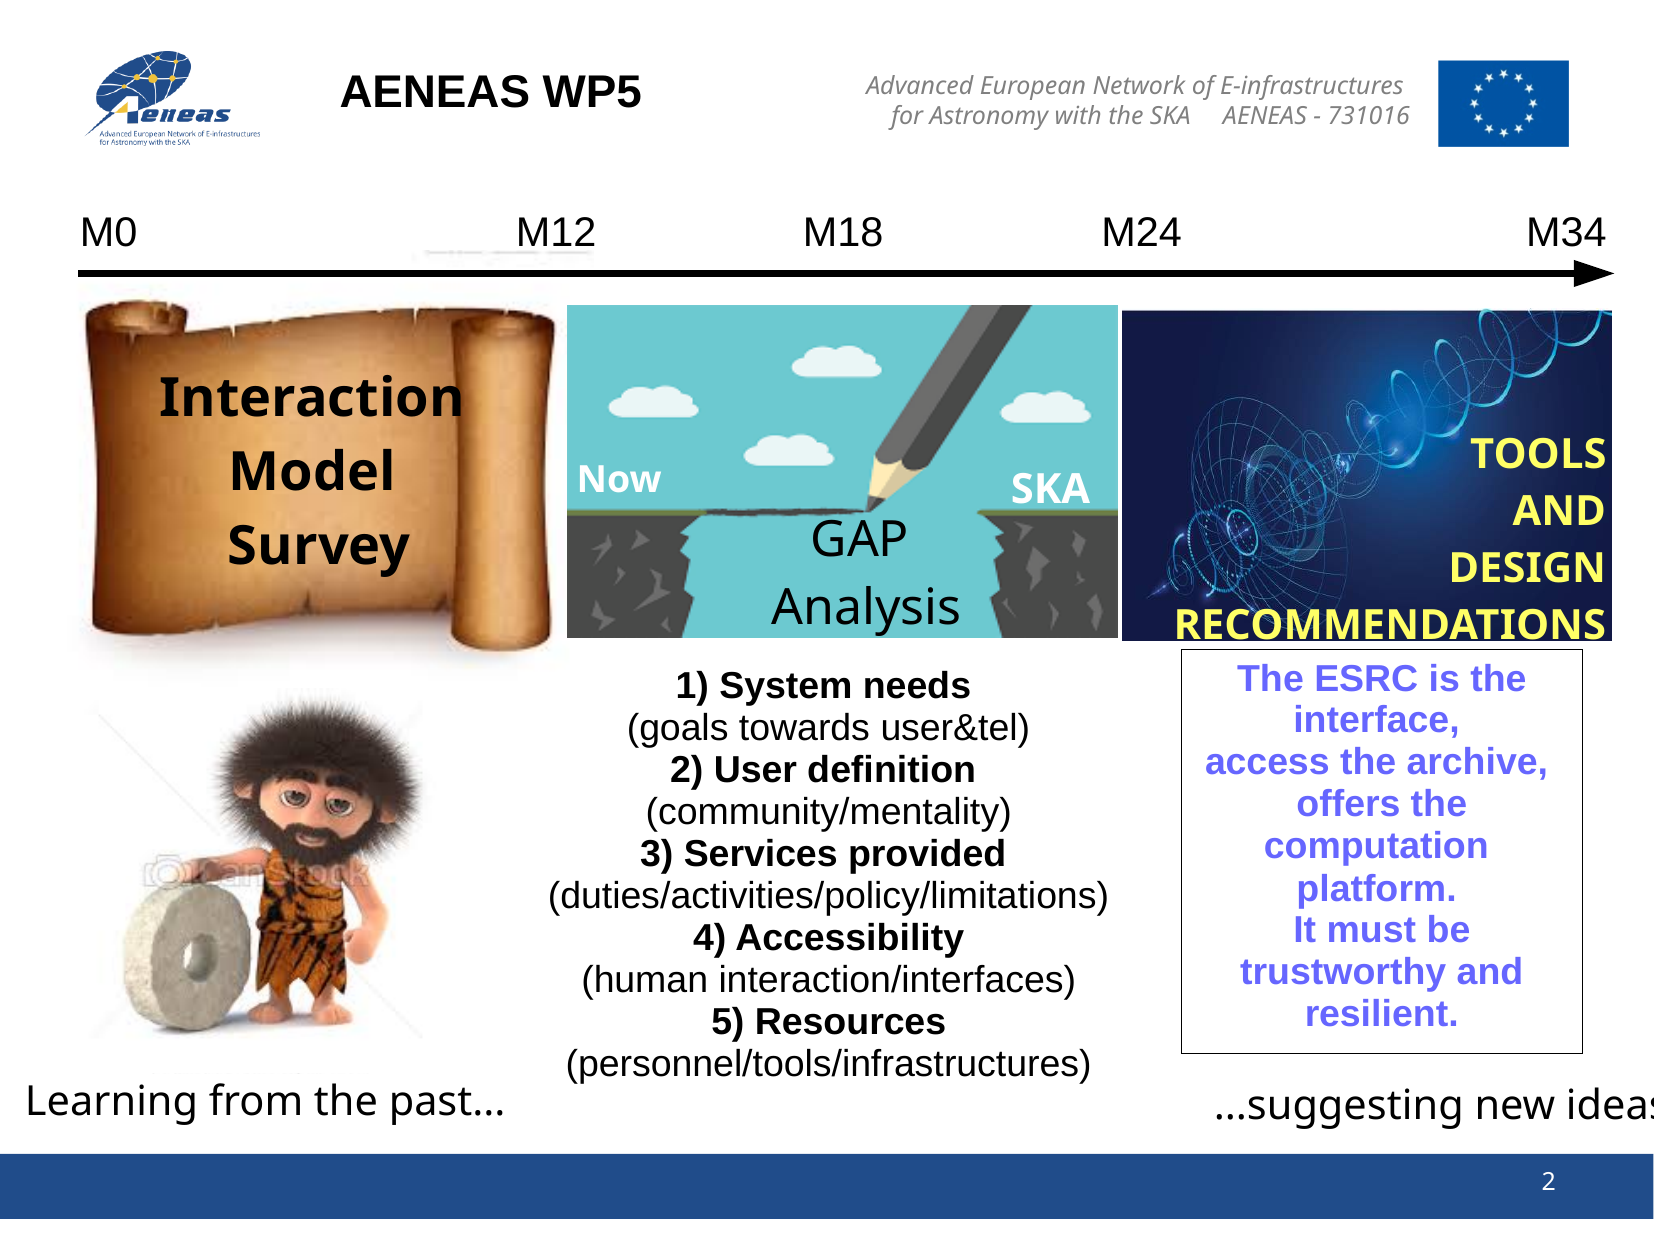

AENEAS WP5
M0 M12 M18 M24 M34
Interaction
Model
Survey
TOOLS
AND
DESIGN
RECOMMENDATIONS
Now
SKA
GAP
Analysis
The ESRC is the interface,
access the archive,
offers the computation
platform.
It must be trustworthy and resilient.
1) System needs
(goals towards user&tel)
2) User definition
(community/mentality)
3) Services provided
(duties/activities/policy/limitations)
4) Accessibility
(human interaction/interfaces)
5) Resources
(personnel/tools/infrastructures)
Learning from the past...
...suggesting new ideas
2